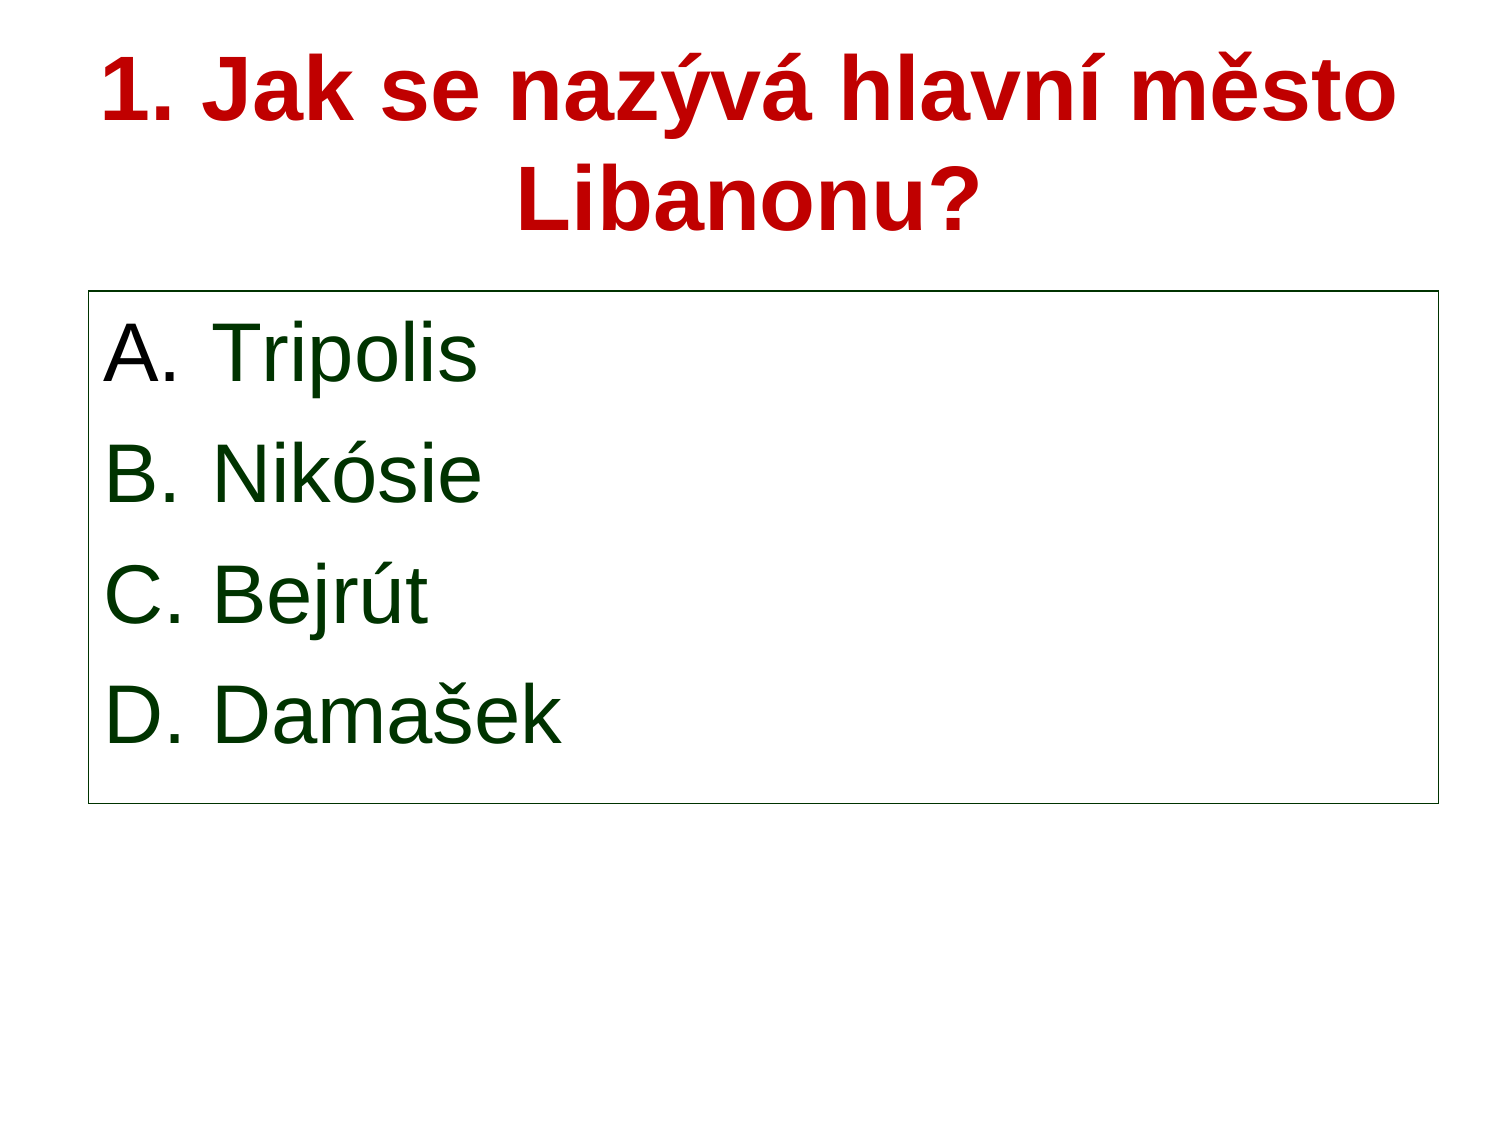

# 1. Jak se nazývá hlavní město Libanonu?
 Tripolis
 Nikósie
 Bejrút
 Damašek